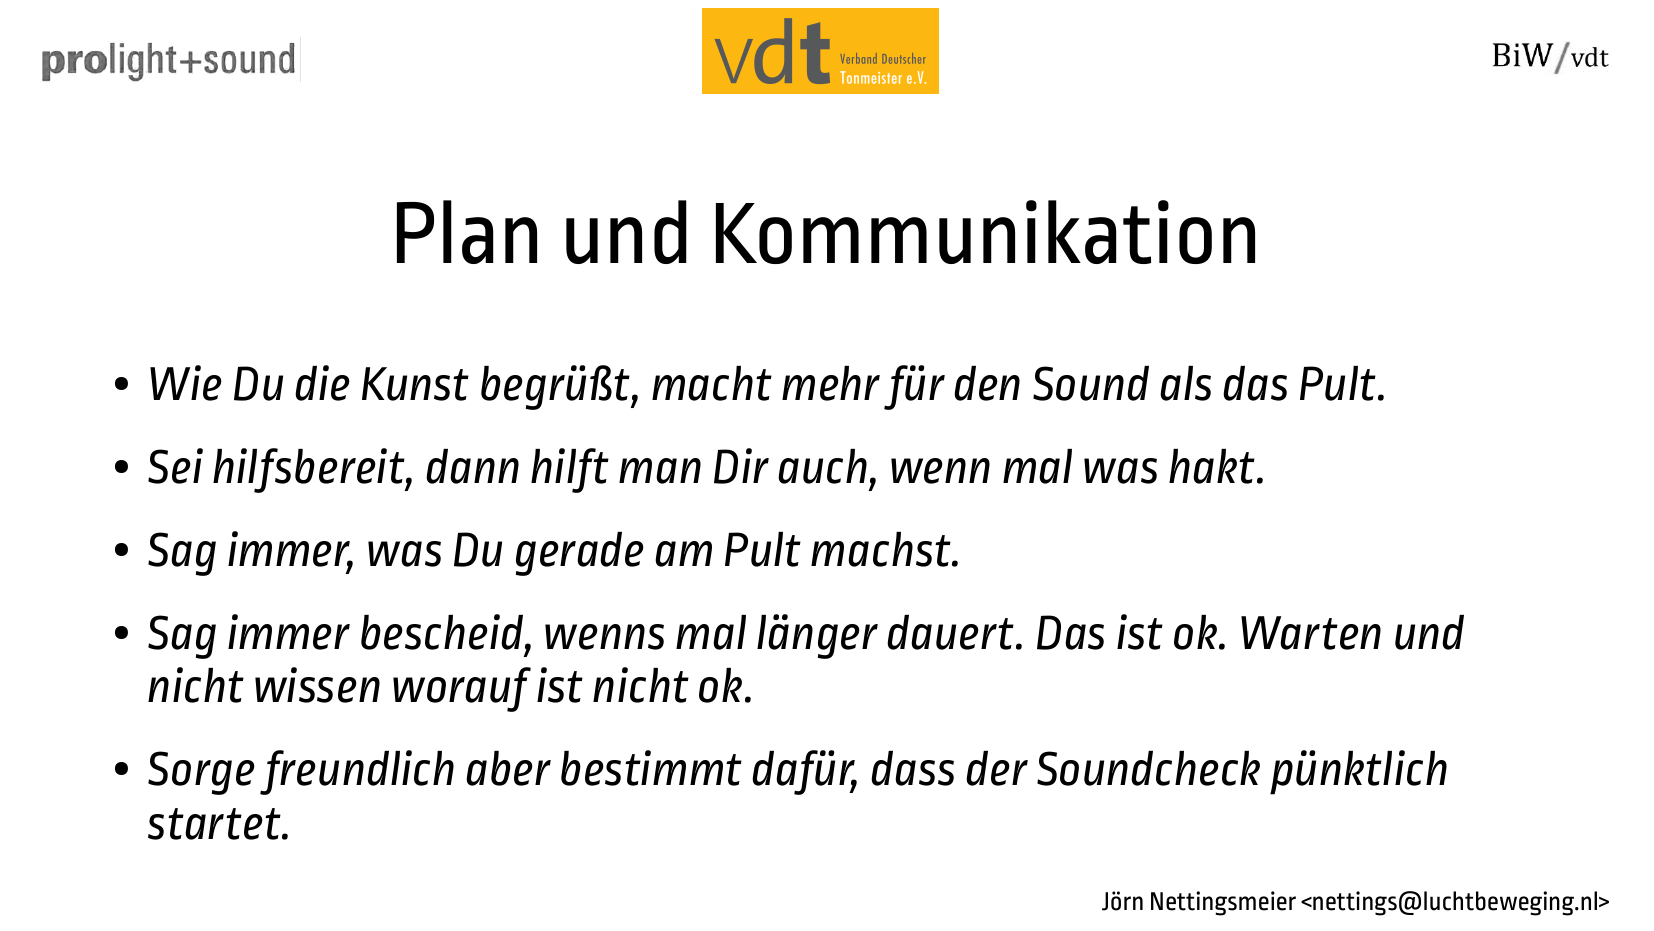

# Plan und Kommunikation
Wie Du die Kunst begrüßt, macht mehr für den Sound als das Pult.
Sei hilfsbereit, dann hilft man Dir auch, wenn mal was hakt.
Sag immer, was Du gerade am Pult machst.
Sag immer bescheid, wenns mal länger dauert. Das ist ok. Warten und nicht wissen worauf ist nicht ok.
Sorge freundlich aber bestimmt dafür, dass der Soundcheck pünktlich startet.